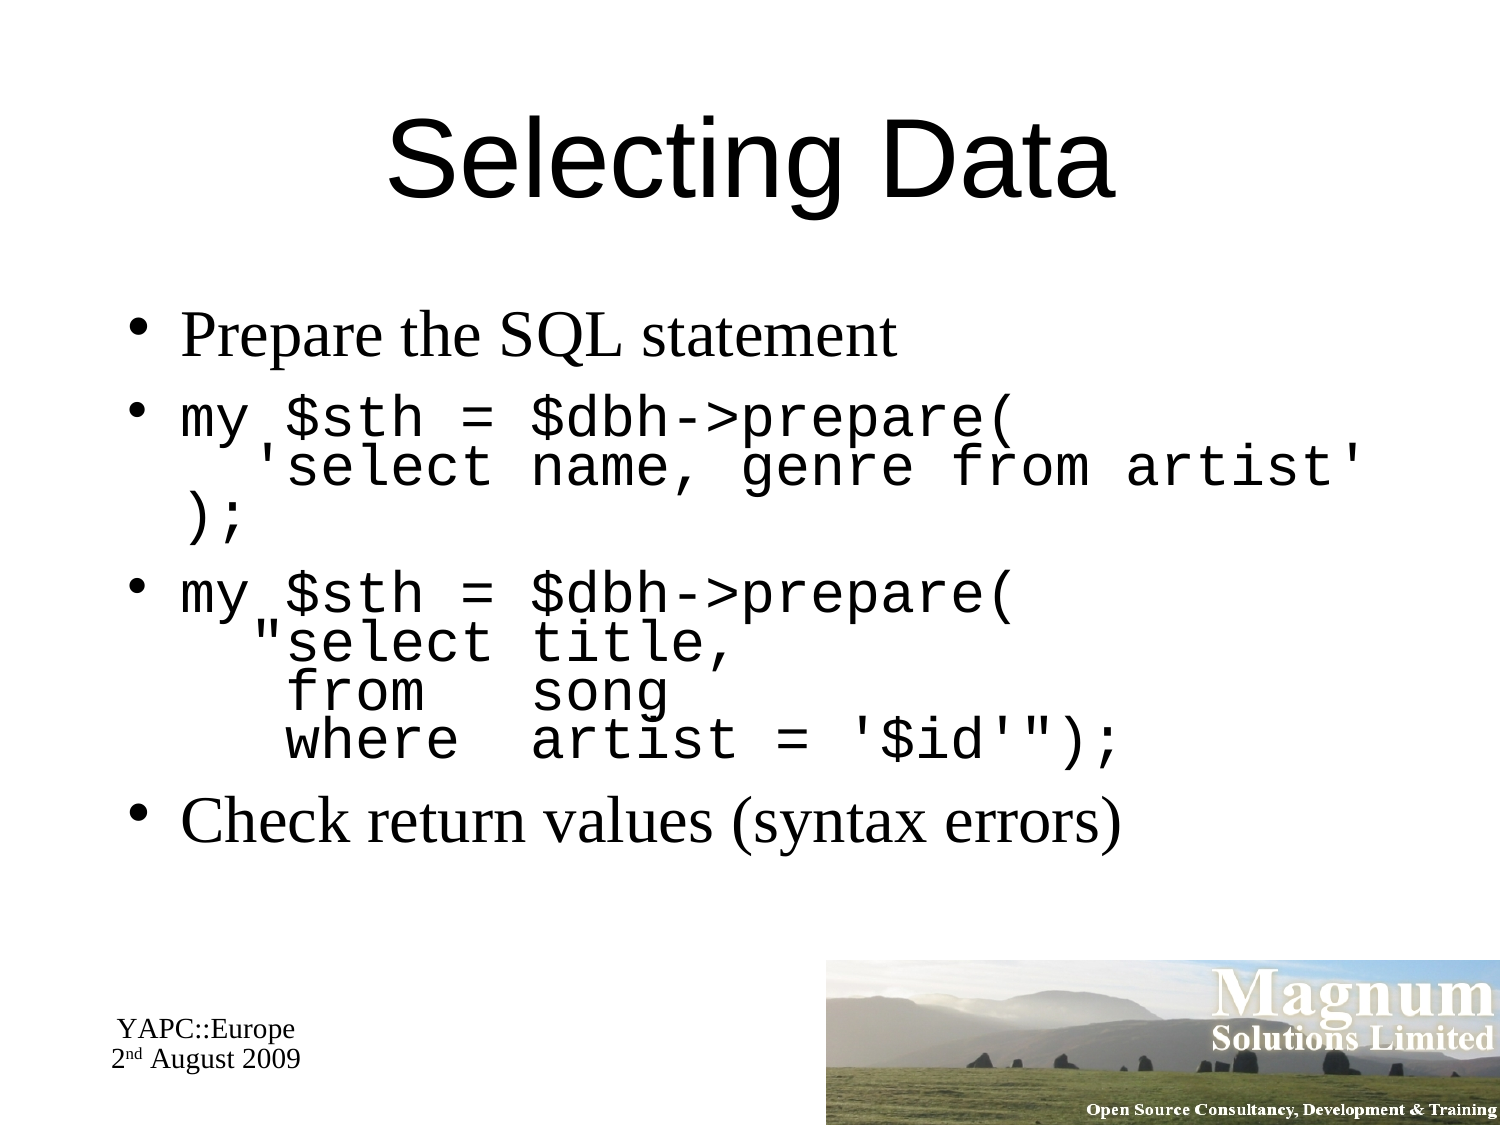

# Selecting Data
Prepare the SQL statement
my $sth = $dbh->prepare(
 'select name, genre from artist'
);
my $sth = $dbh->prepare(
 "select title,
 from song
 where artist = '$id'");
Check return values (syntax errors)
127